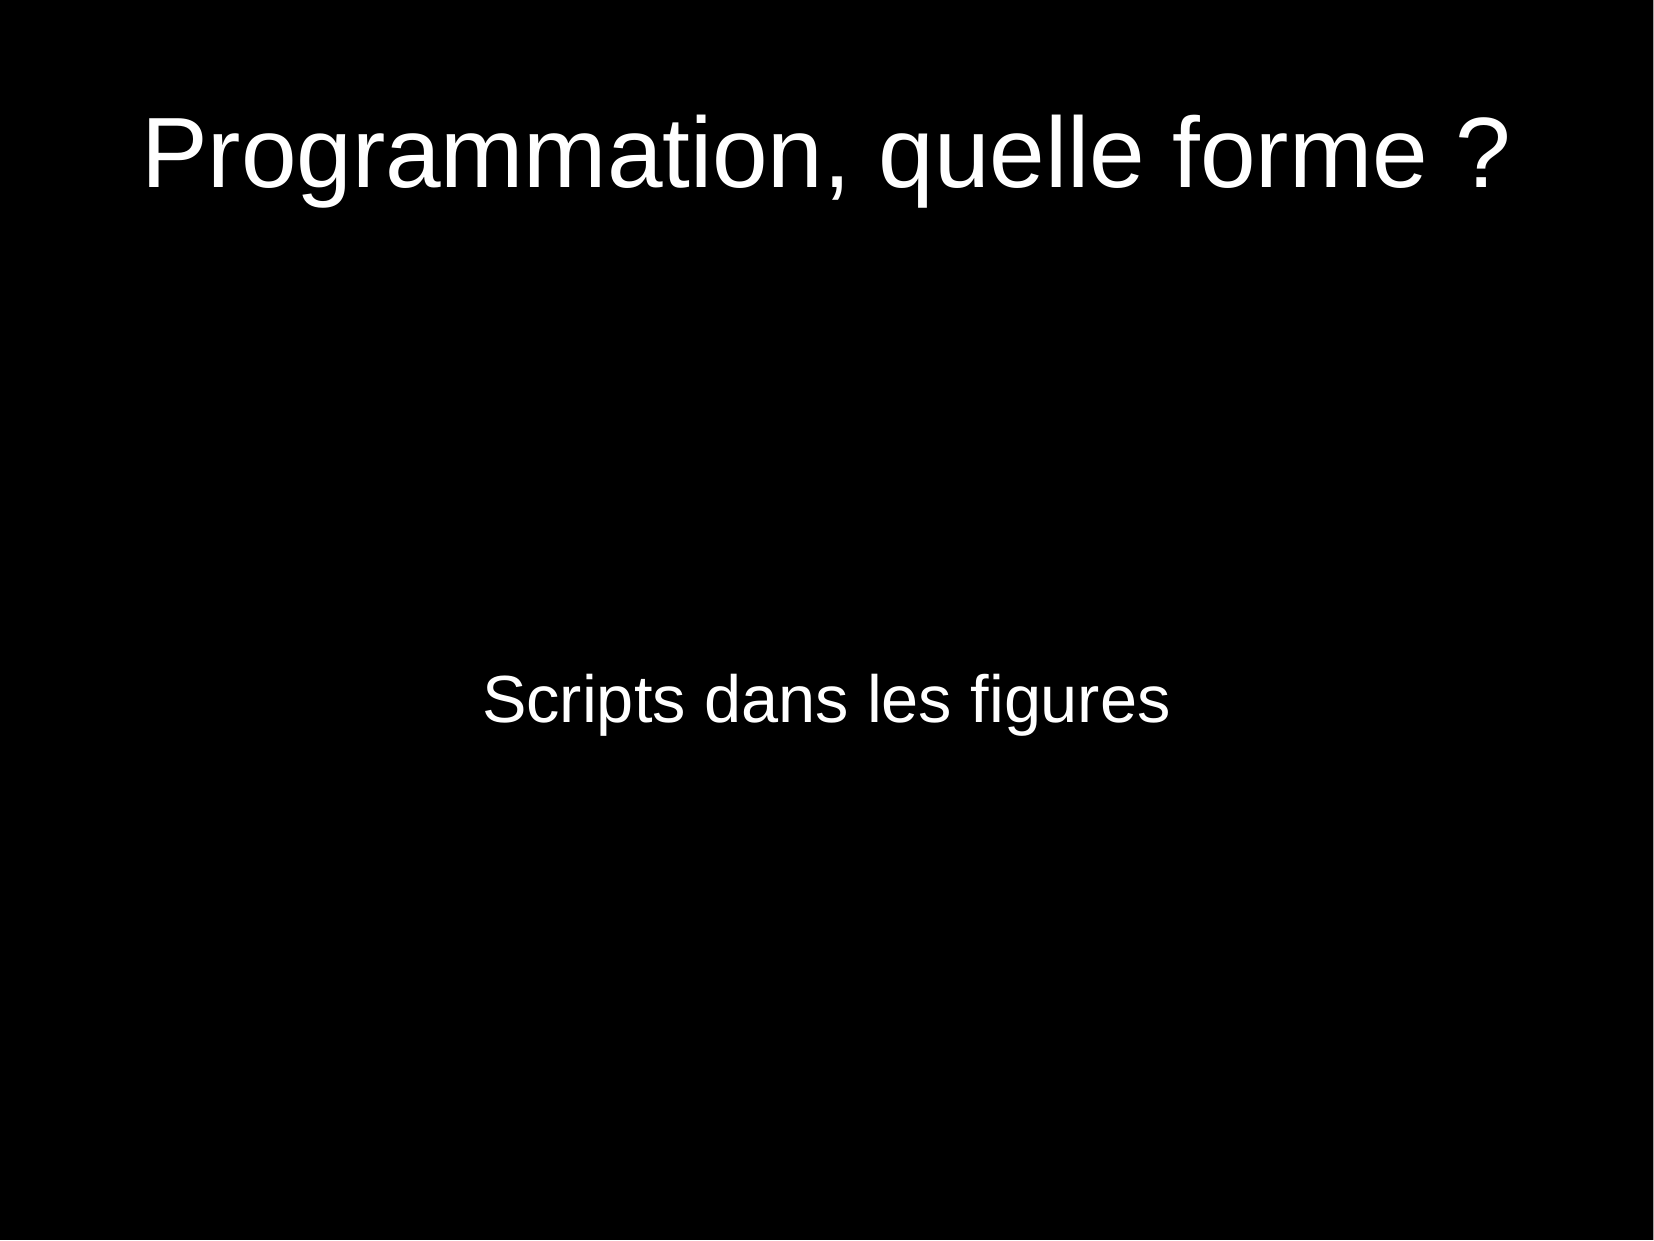

# Programmation, quelle forme ?
Scripts dans les figures